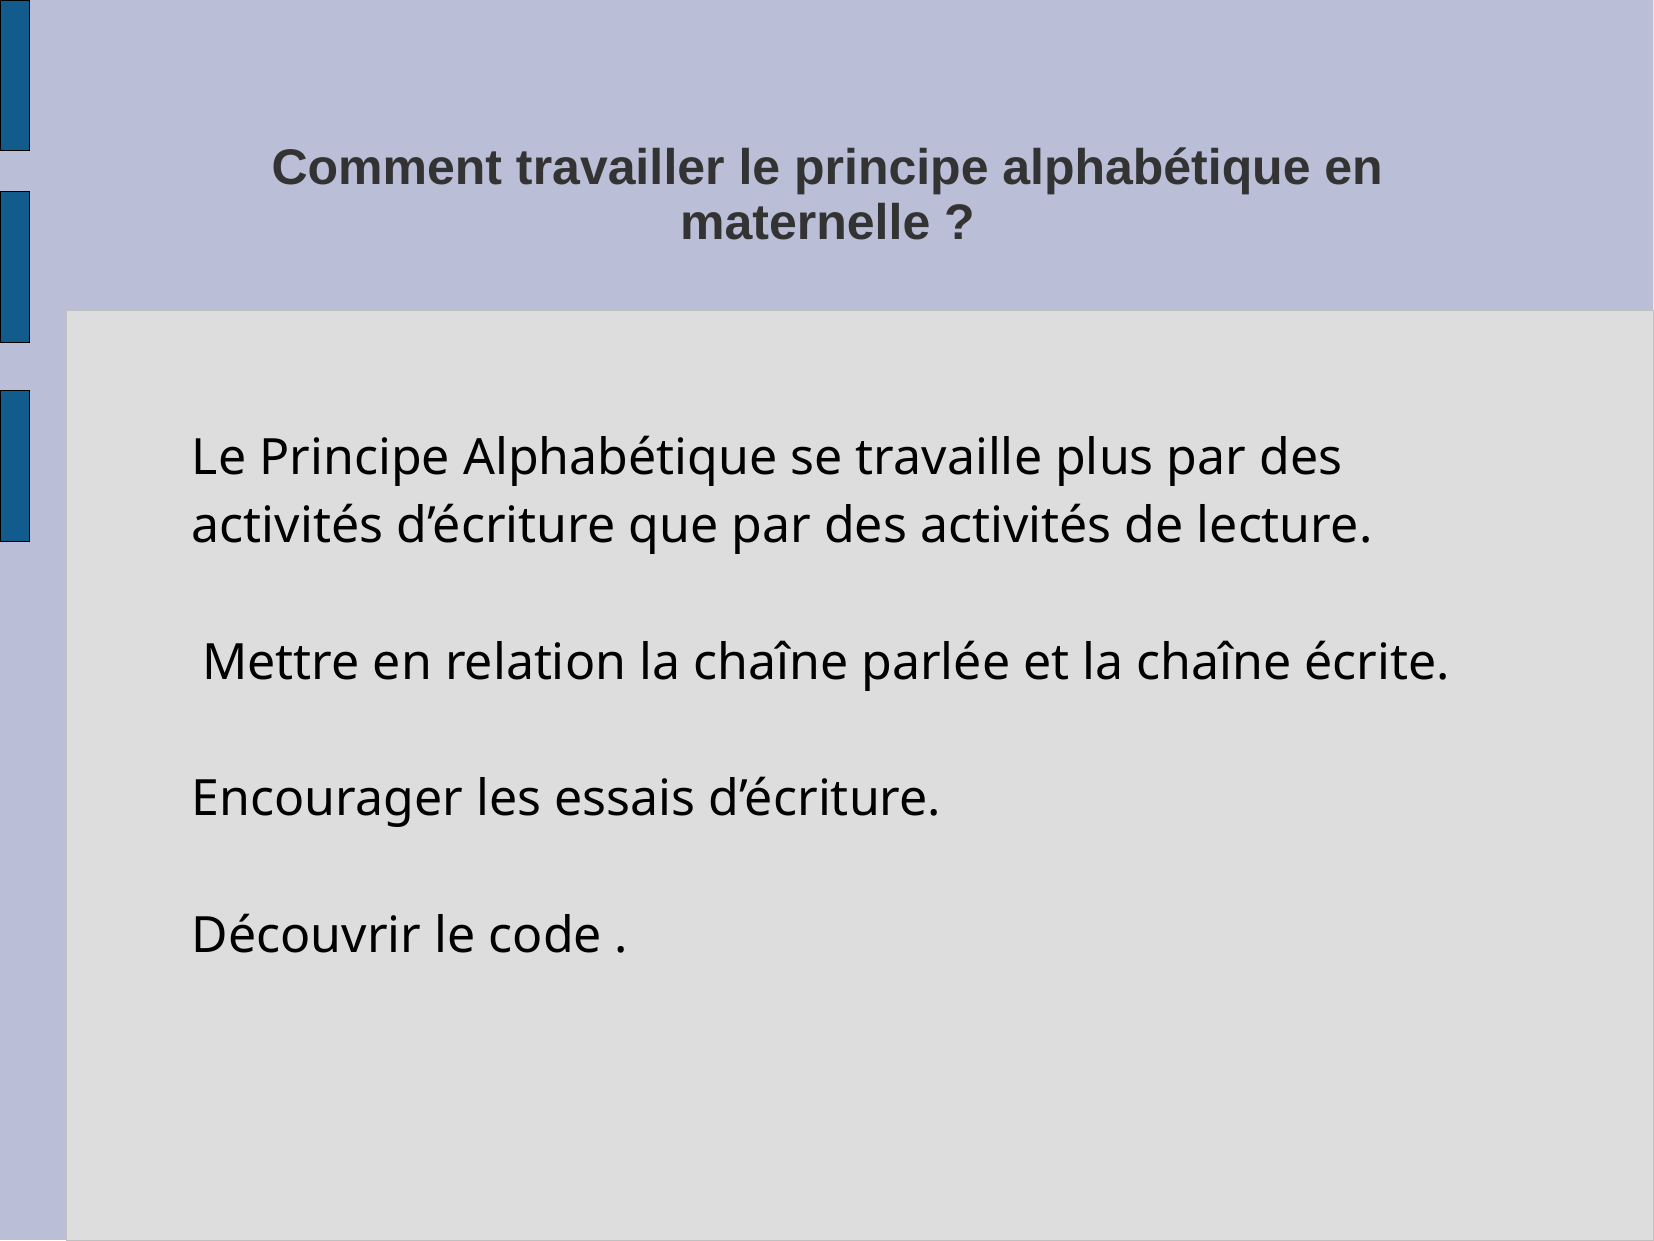

# Comment travailler le principe alphabétique en maternelle ?
Le Principe Alphabétique se travaille plus par des activités d’écriture que par des activités de lecture.
Mettre en relation la chaîne parlée et la chaîne écrite.
Encourager les essais d’écriture.
Découvrir le code .